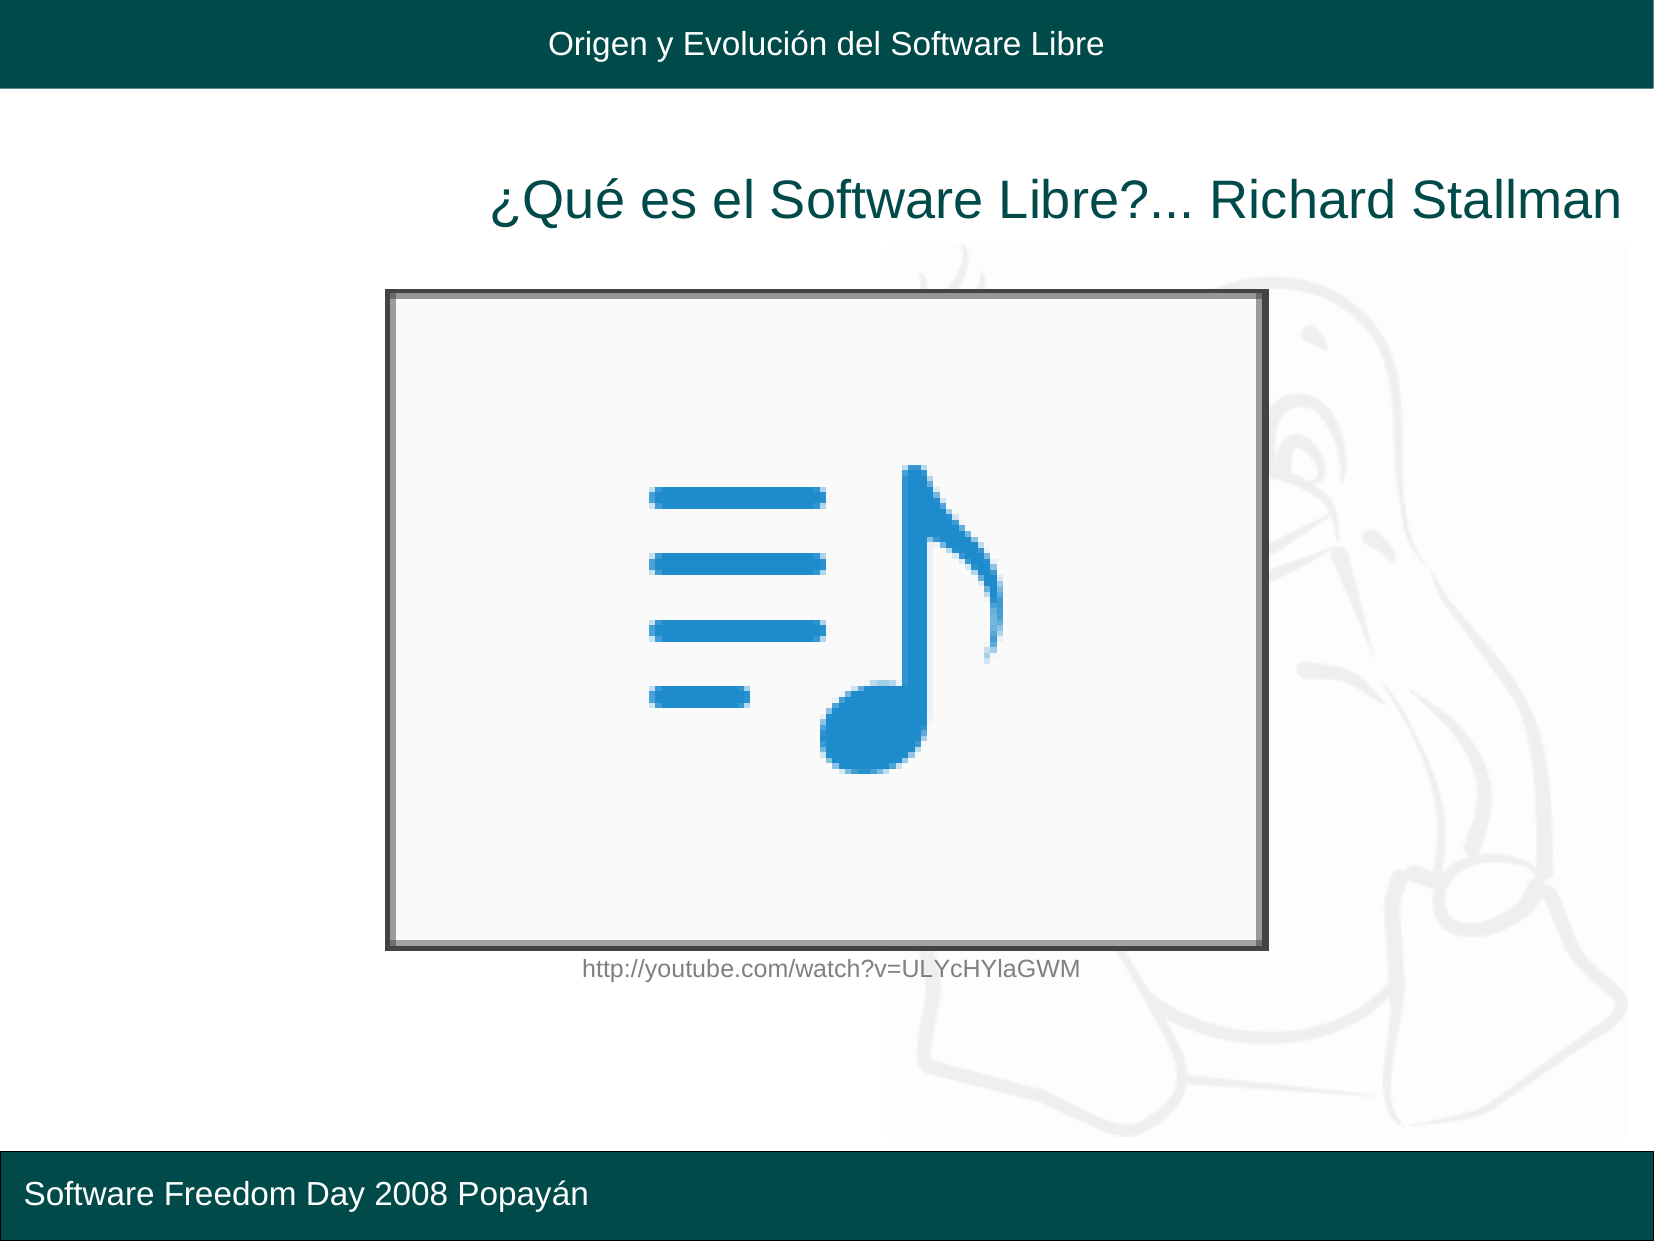

# ¿Qué es el Software Libre?... Richard Stallman
http://youtube.com/watch?v=ULYcHYlaGWM